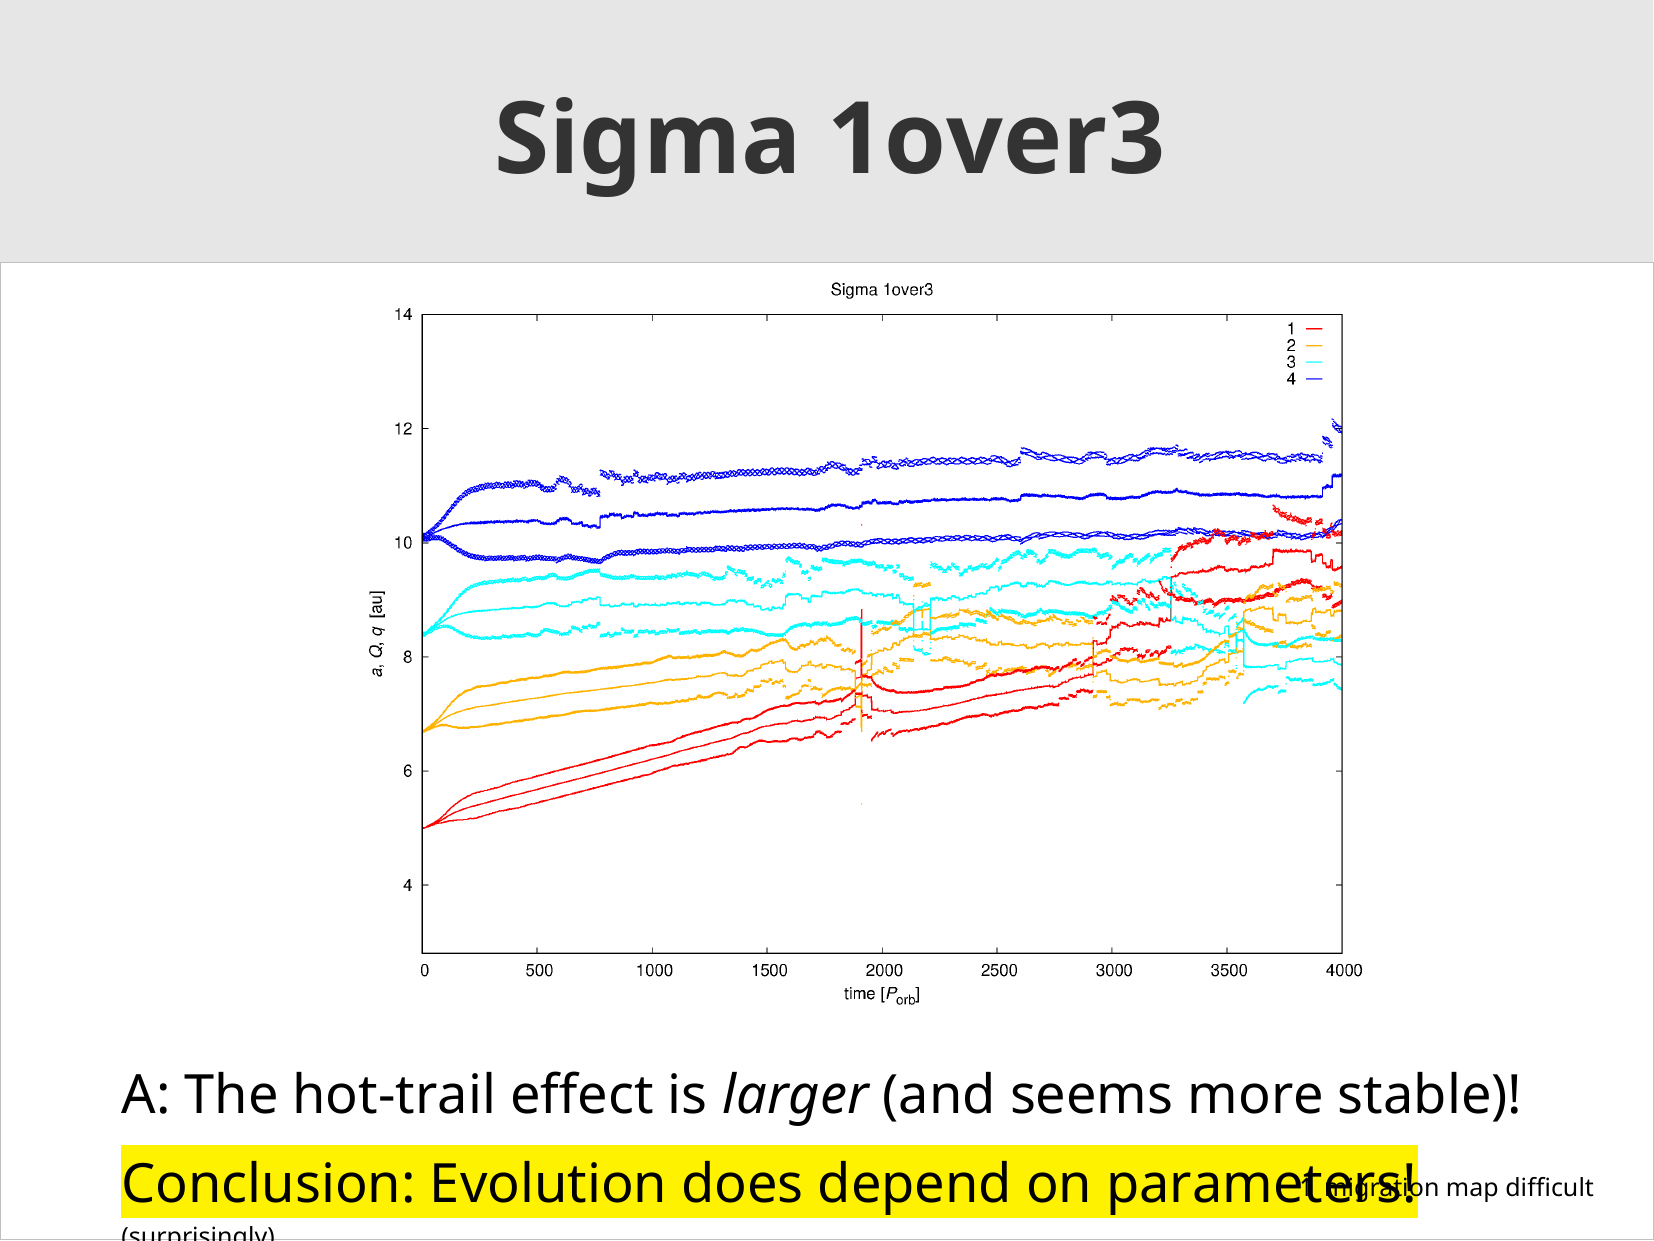

# Sigma 1over3
A: The hot-trail effect is larger (and seems more stable)!
Conclusion: Evolution does depend on parameters! (surprisingly)
↑ migration map difficult